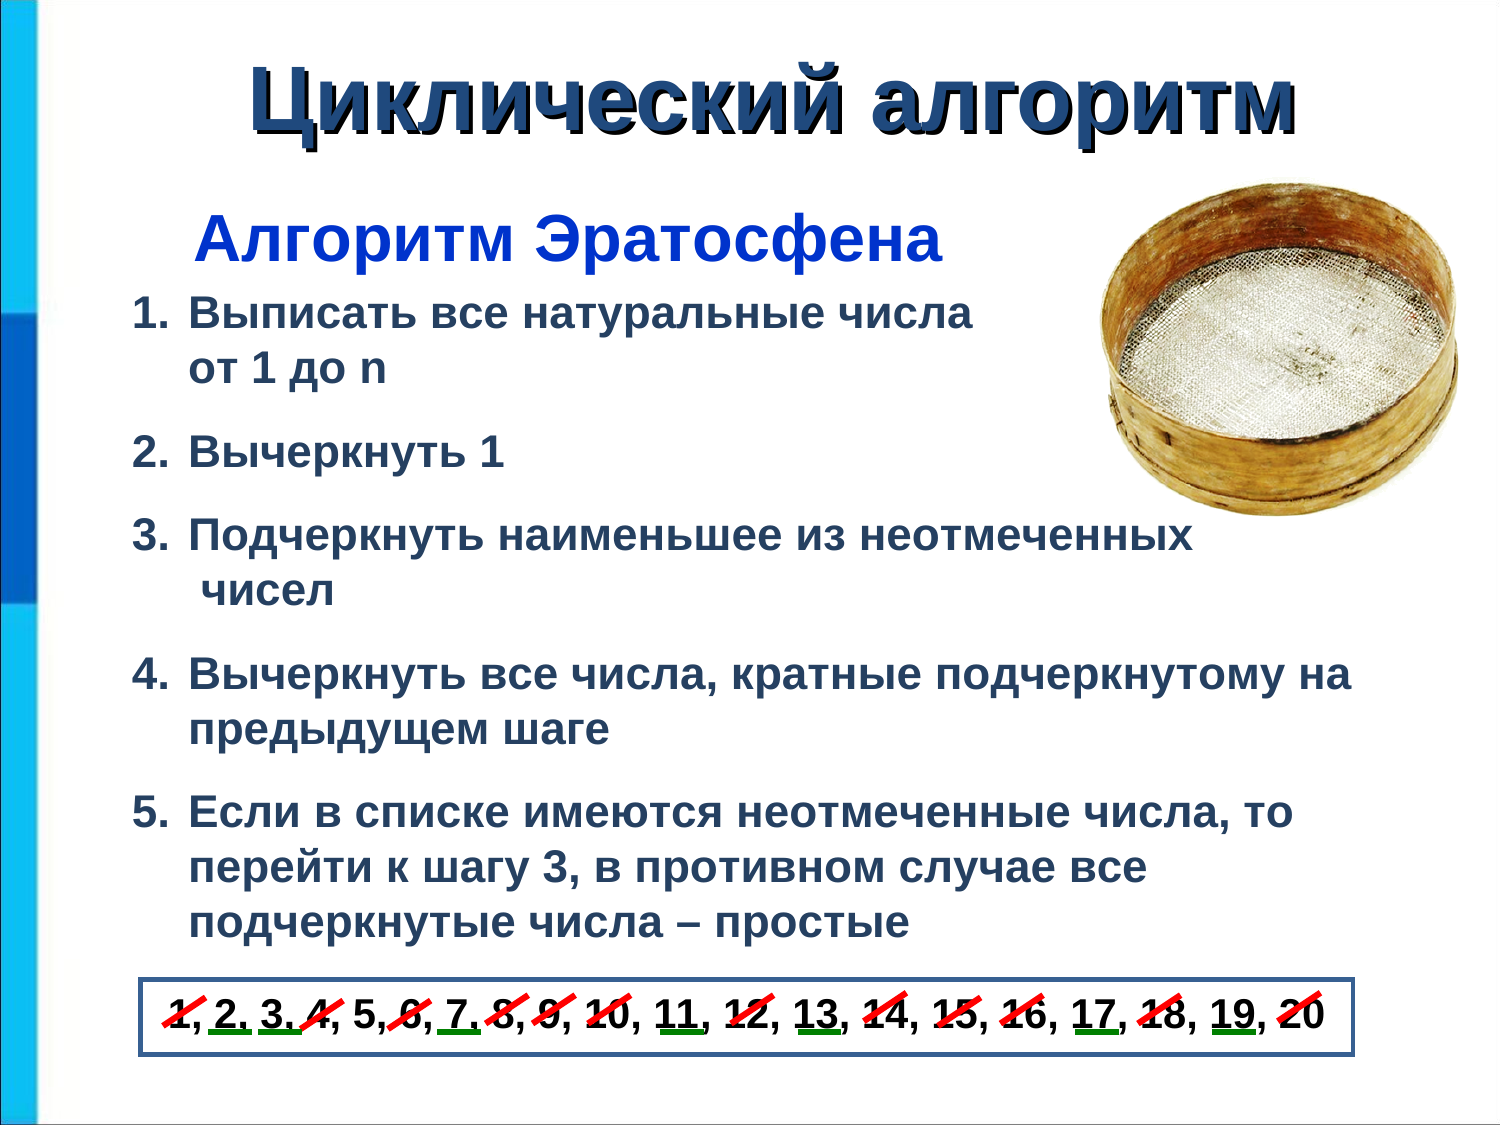

# Циклический алгоритм
Алгоритм Эратосфена
Выписать все натуральные числа
от 1 до n
Вычеркнуть 1
Подчеркнуть наименьшее из неотмеченных
 чисел
Вычеркнуть все числа, кратные подчеркнутому на предыдущем шаге
Если в списке имеются неотмеченные числа, то перейти к шагу 3, в противном случае все подчеркнутые числа – простые
1, 2, 3, 4, 5, 6, 7, 8, 9, 10, 11, 12, 13, 14, 15, 16, 17, 18, 19, 20